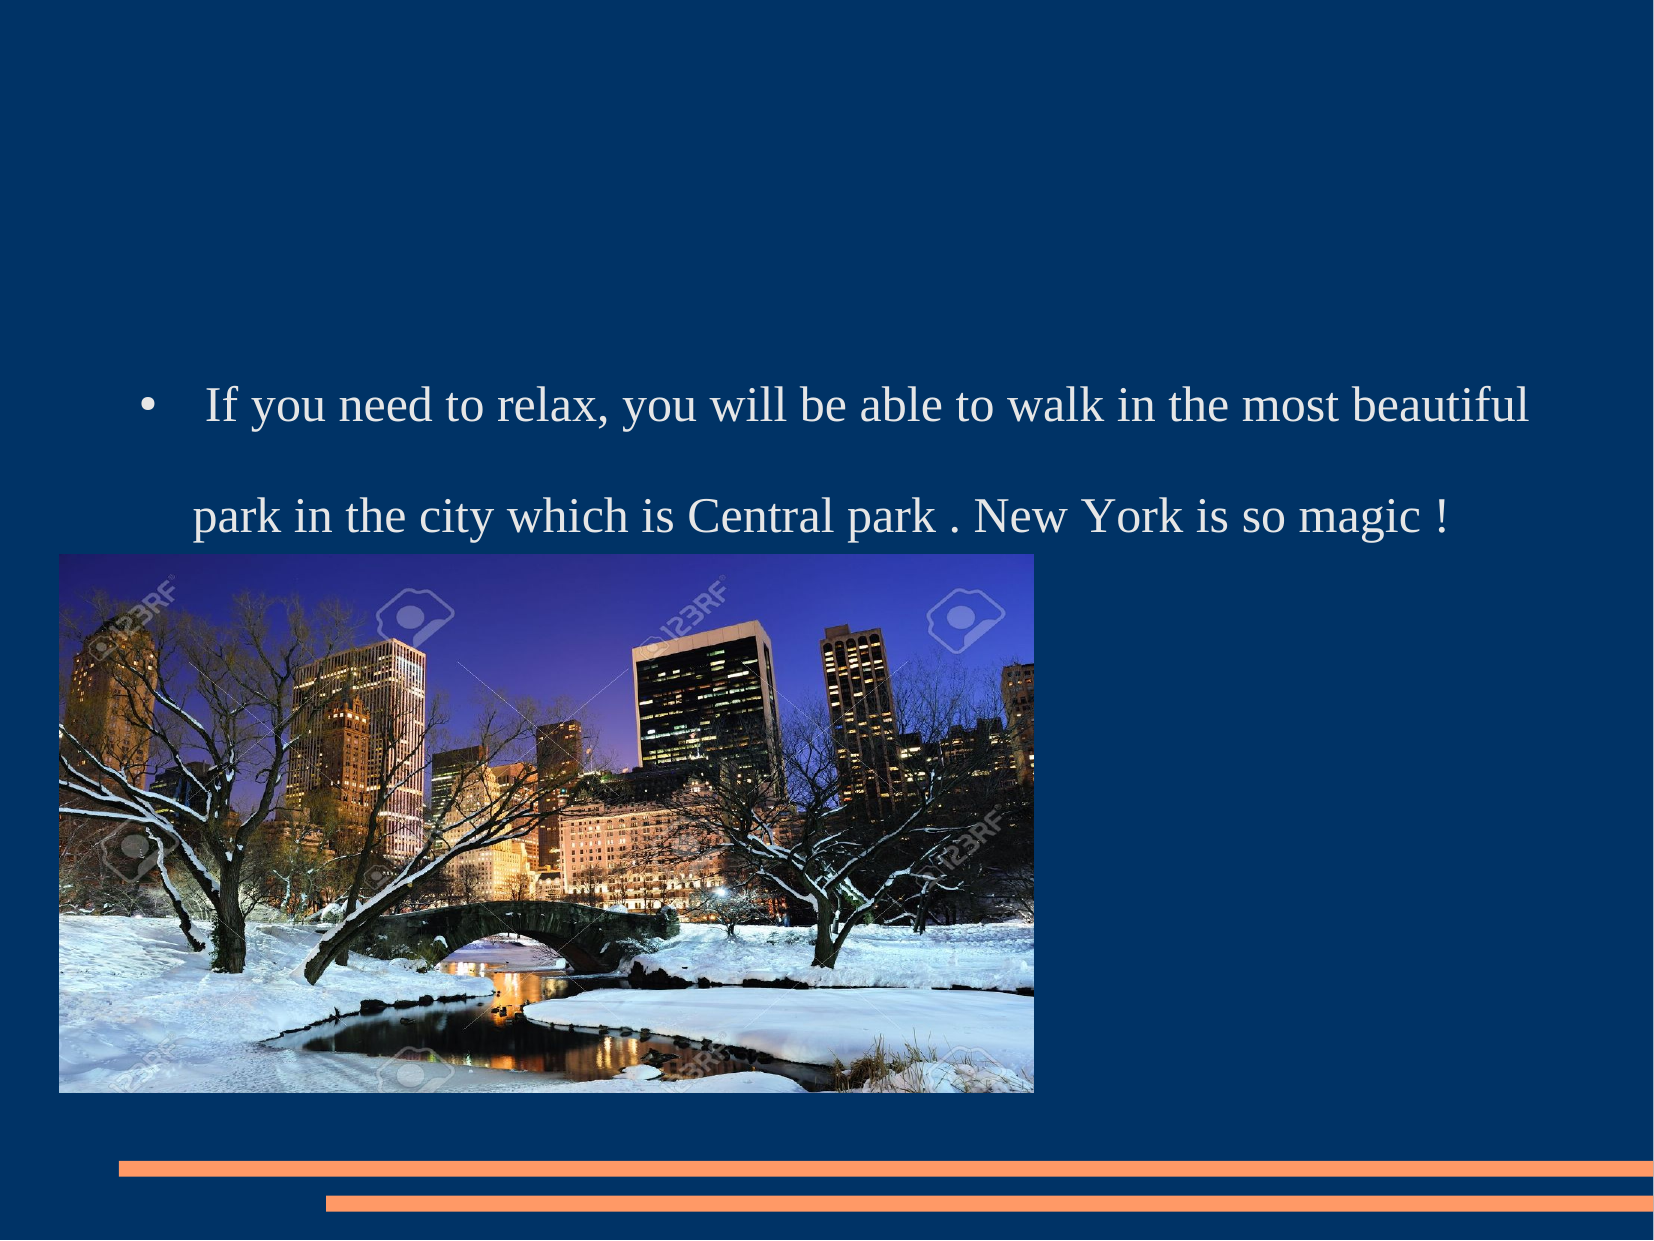

#
 If you need to relax, you will be able to walk in the most beautiful park in the city which is Central park . New York is so magic !